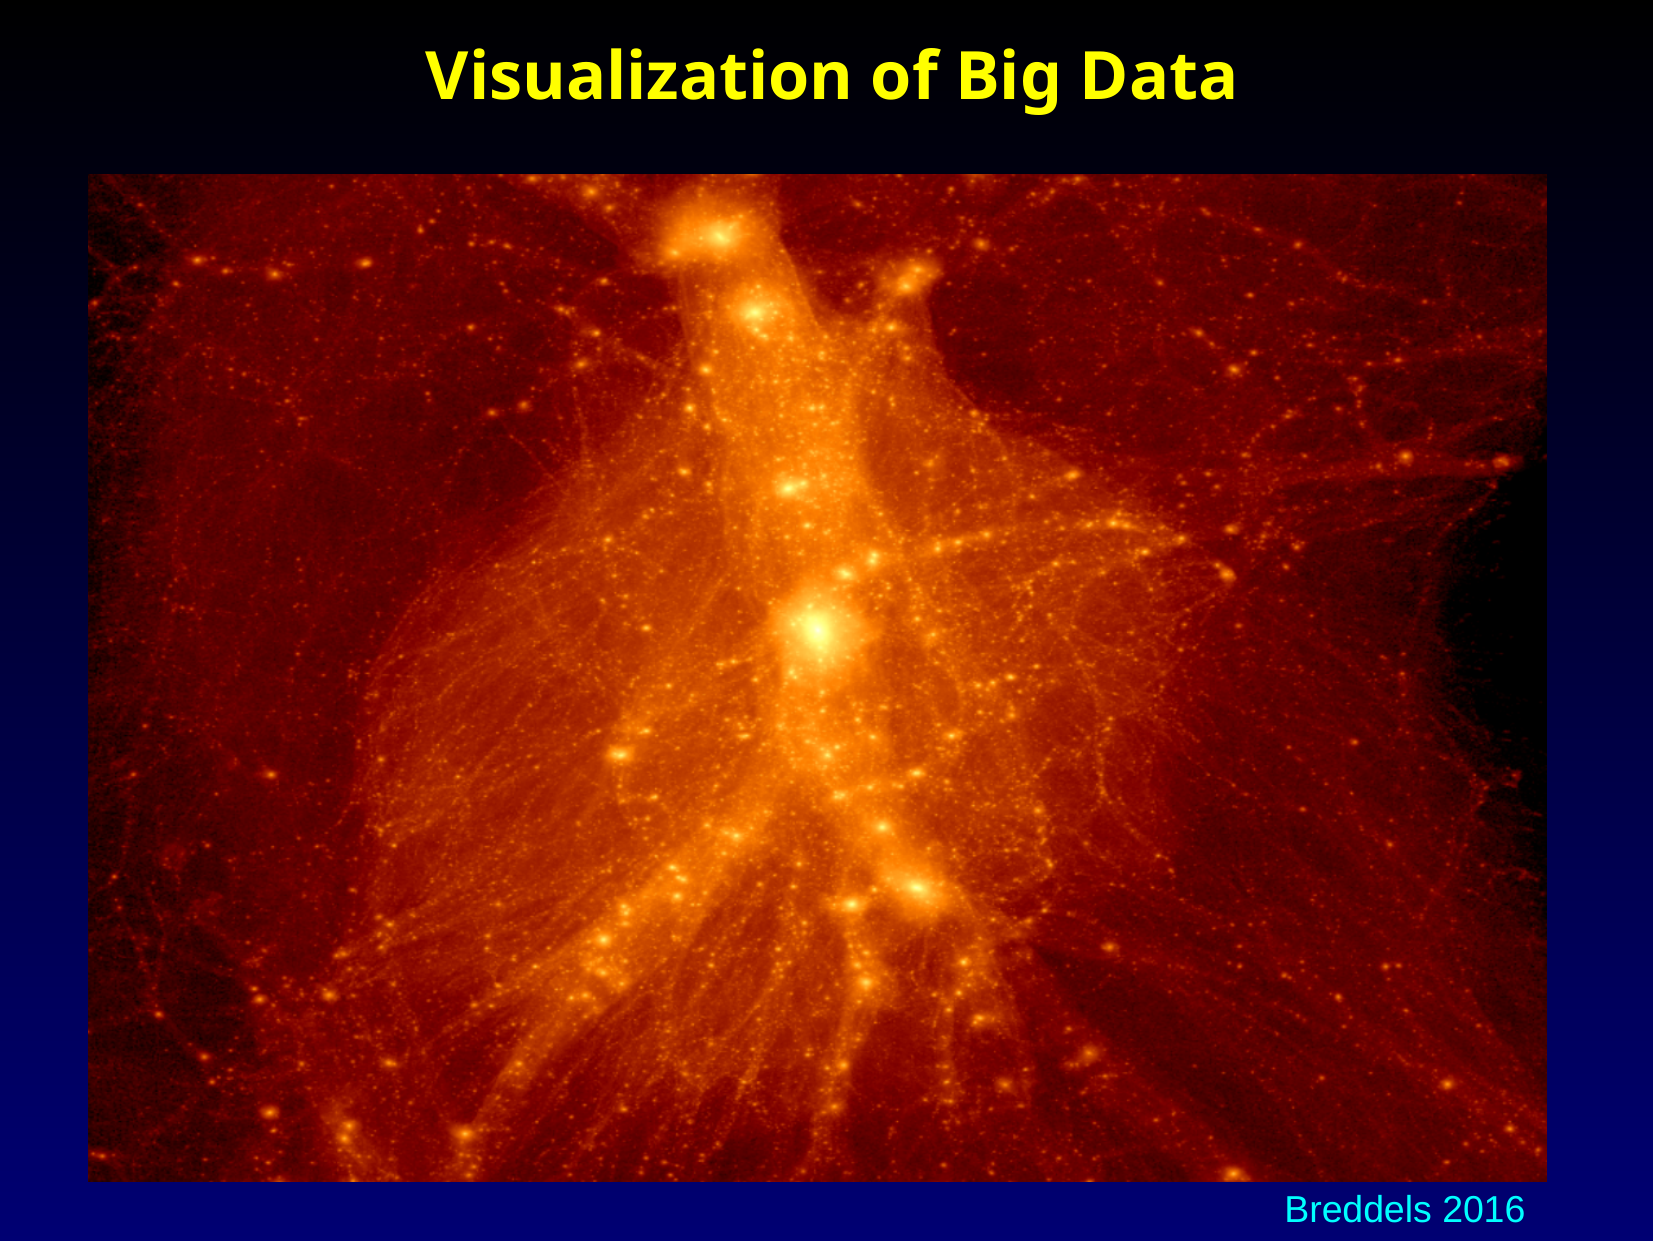

# Visualization of Big Data
Breddels 2016